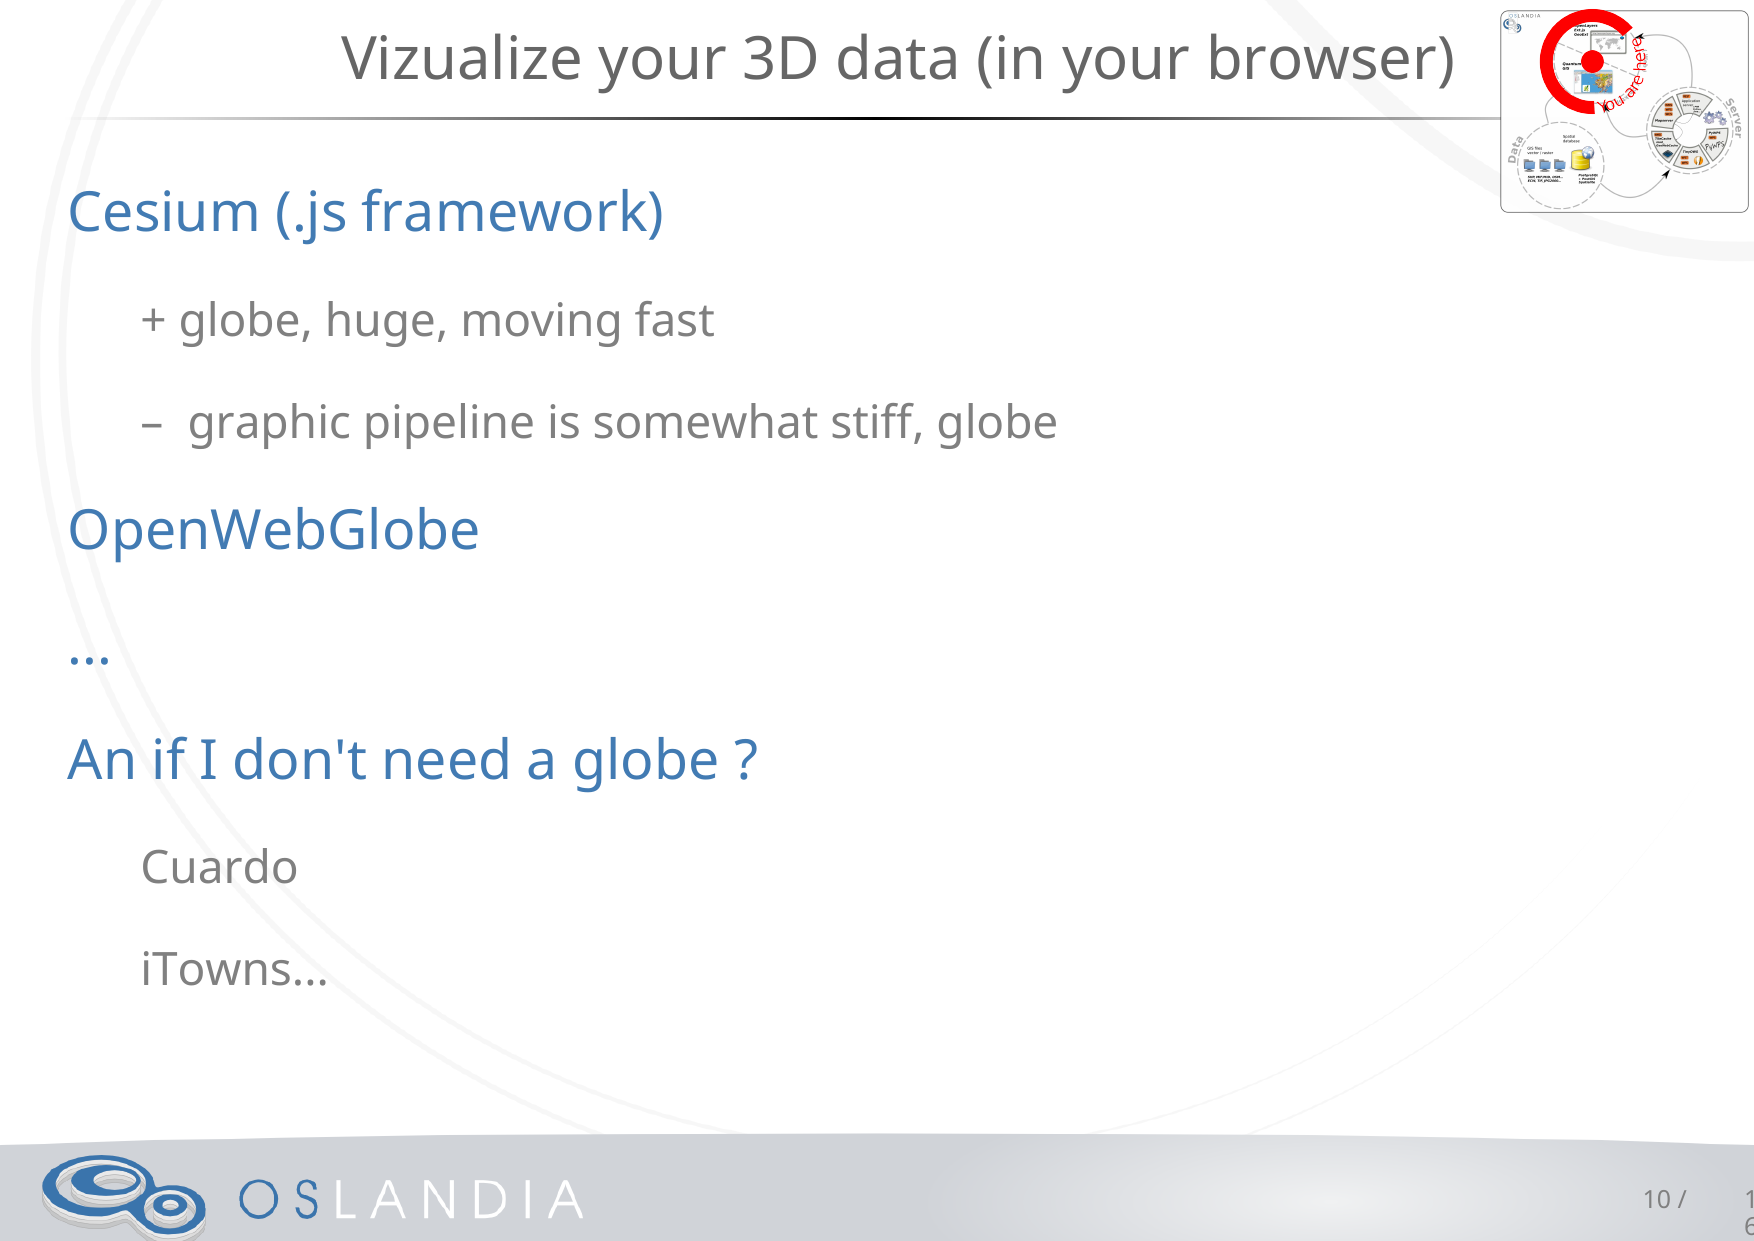

# Vizualize your 3D data (in your browser)
Cesium (.js framework)
+ globe, huge, moving fast
– graphic pipeline is somewhat stiff, globe
OpenWebGlobe
...
An if I don't need a globe ?
Cuardo
iTowns...